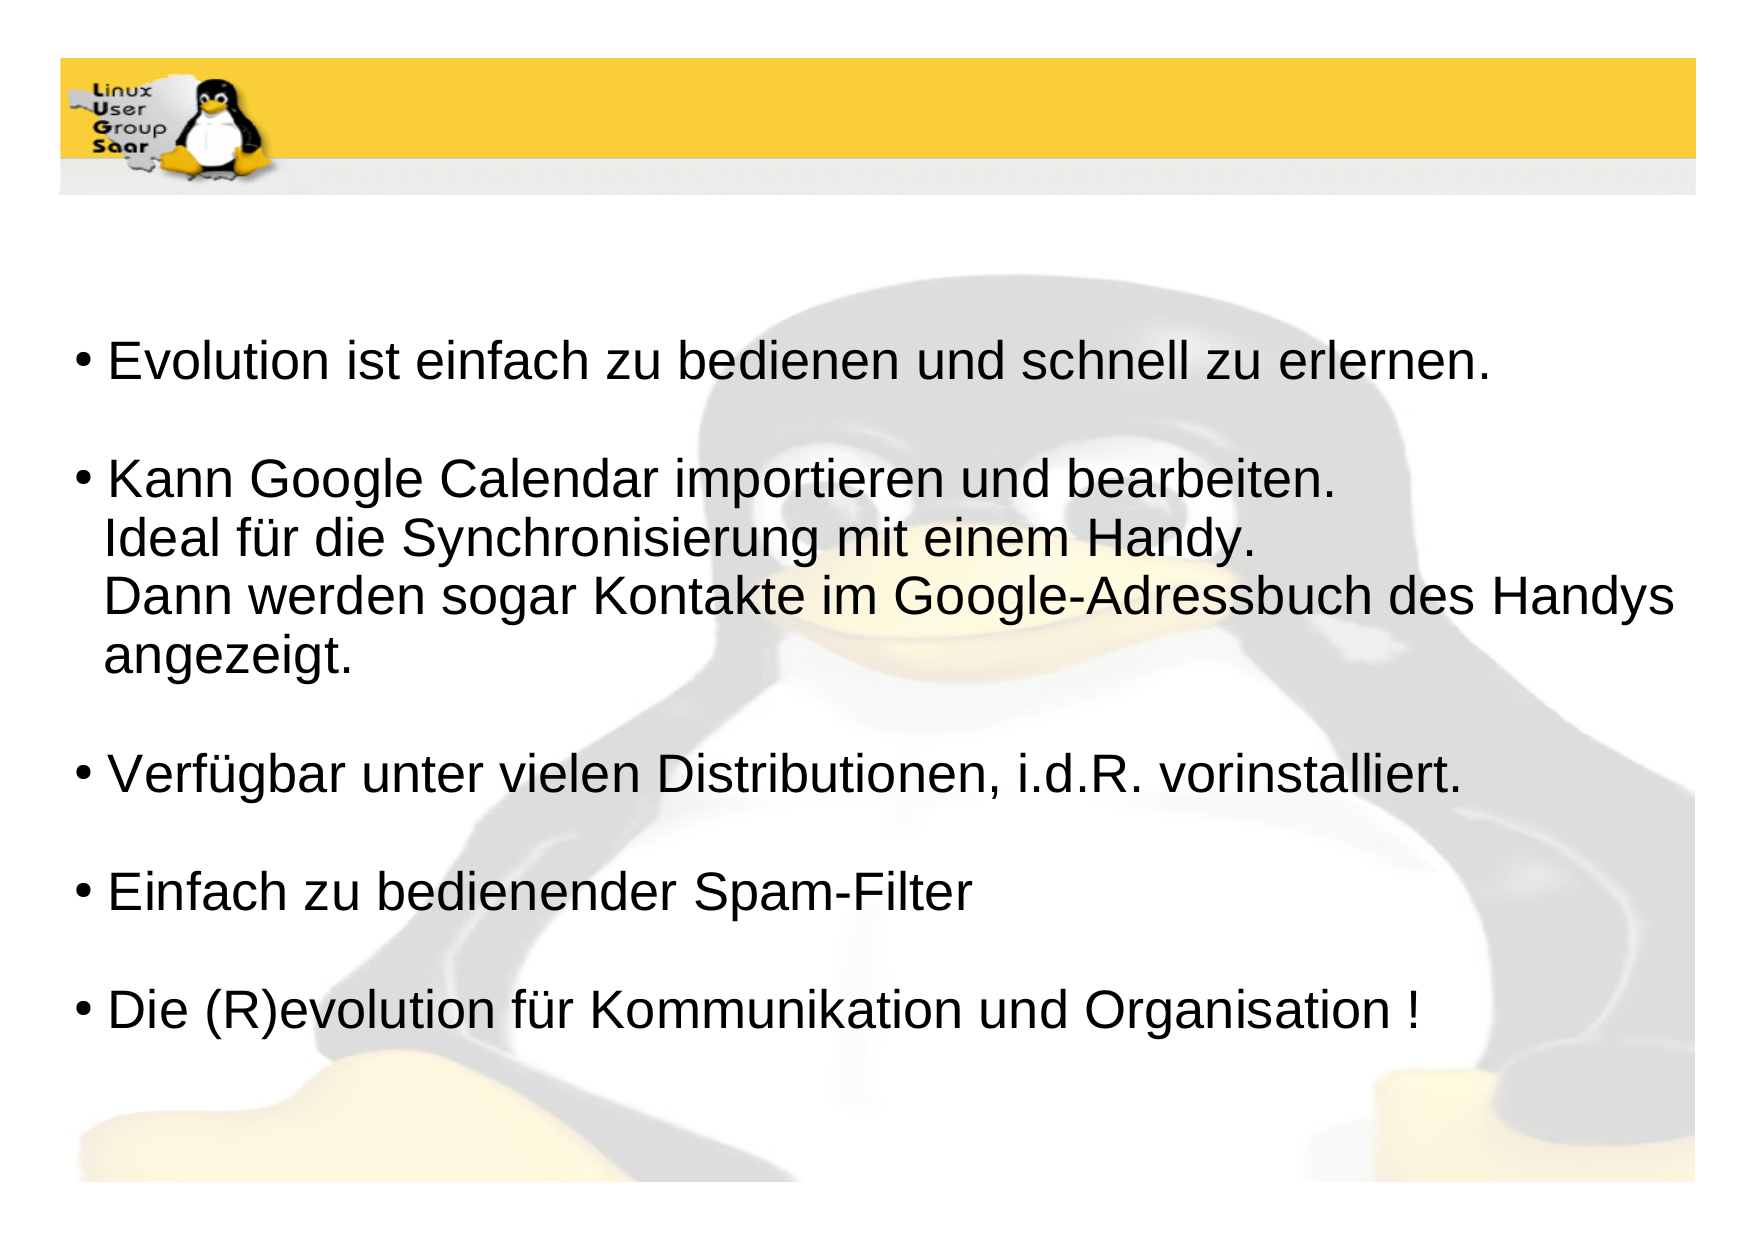

Evolution ist einfach zu bedienen und schnell zu erlernen.
 Kann Google Calendar importieren und bearbeiten.
 Ideal für die Synchronisierung mit einem Handy.
 Dann werden sogar Kontakte im Google-Adressbuch des Handys angezeigt.
 Verfügbar unter vielen Distributionen, i.d.R. vorinstalliert.
 Einfach zu bedienender Spam-Filter
 Die (R)evolution für Kommunikation und Organisation !